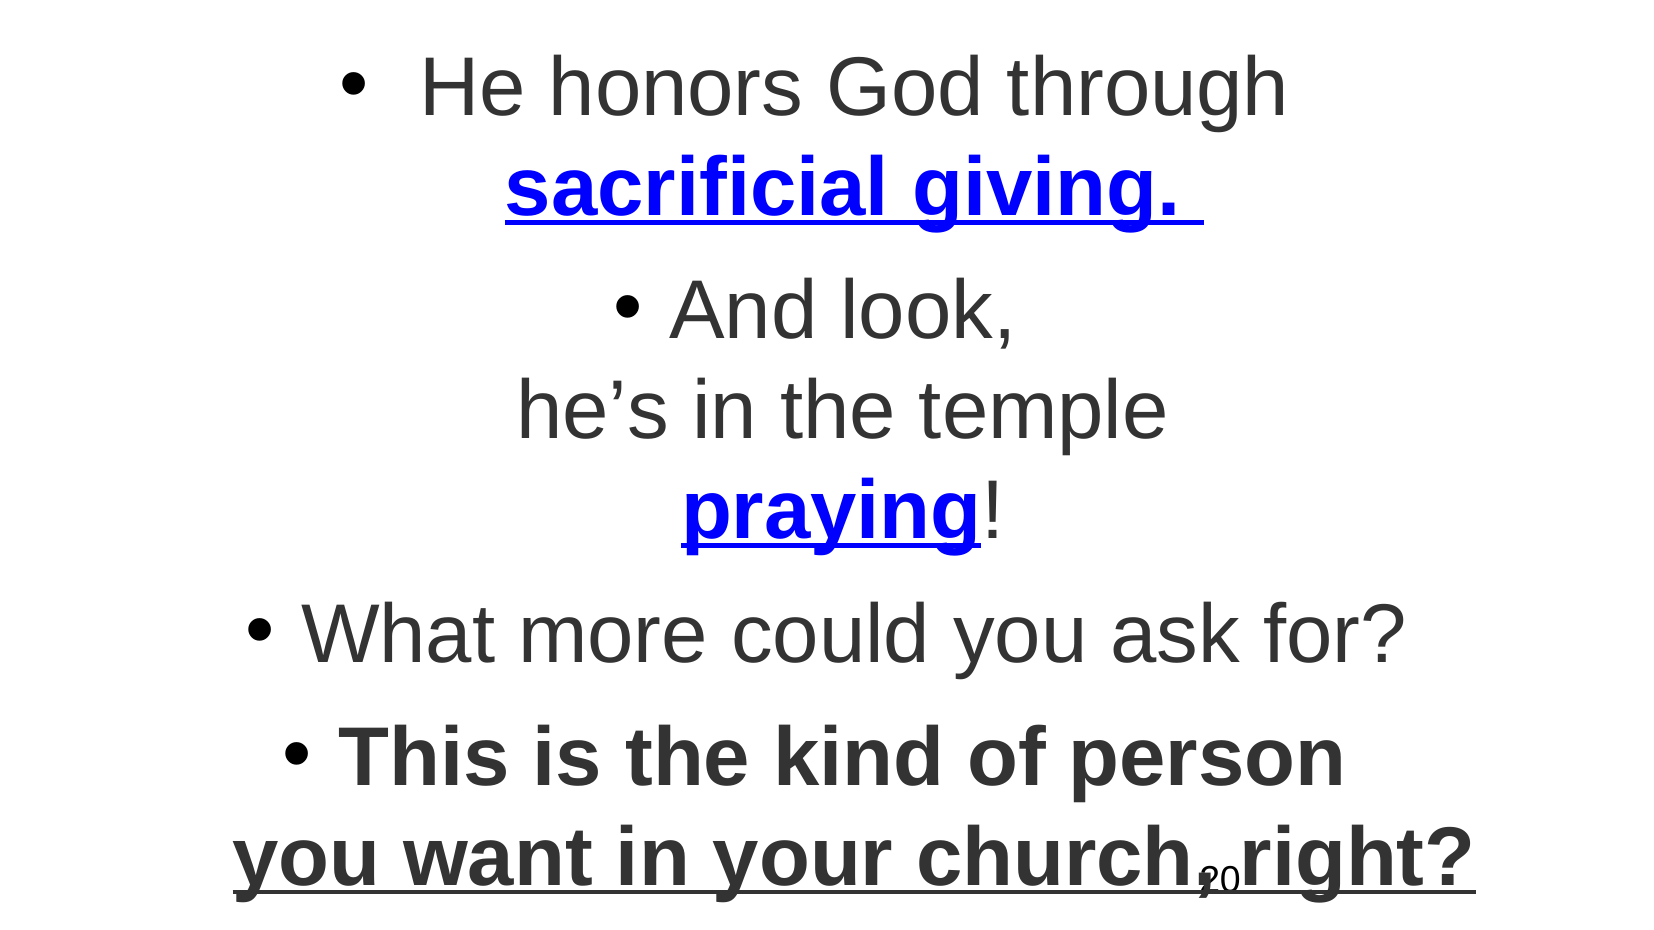

# He honors God through sacrificial giving.
And look,
he’s in the temple
praying!
What more could you ask for?
This is the kind of person
you want in your church, right?
20